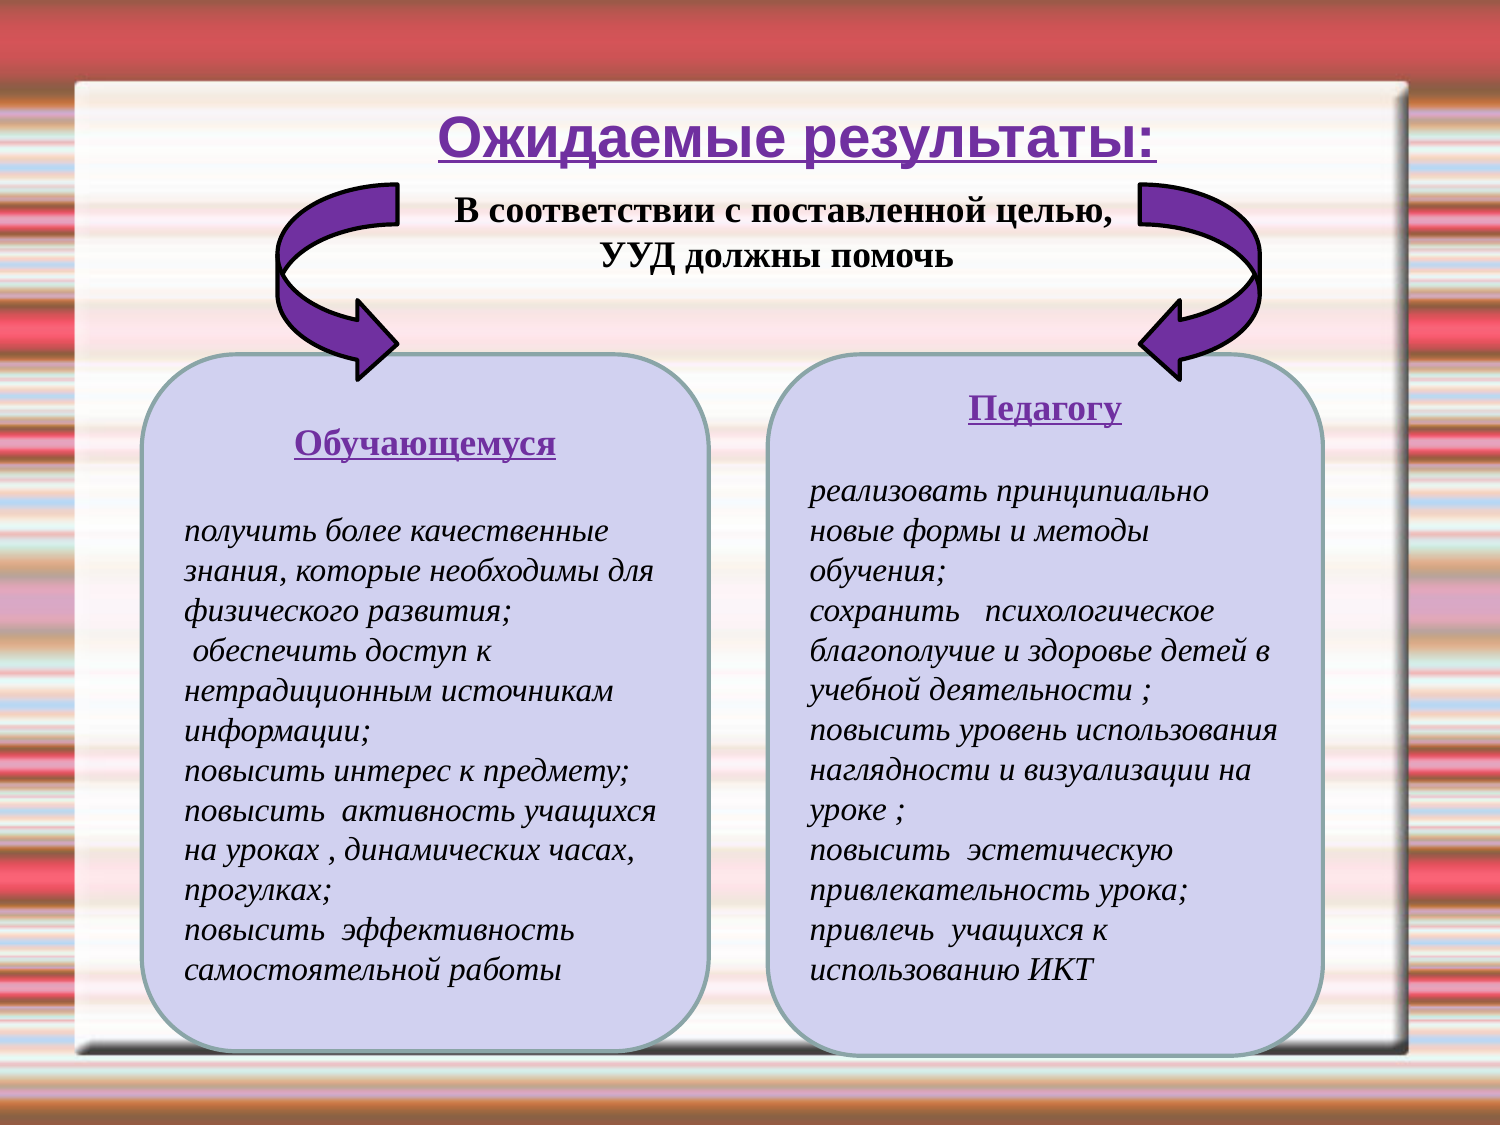

Ожидаемые результаты:
В соответствии с поставленной целью, УУД должны помочь
Обучающемуся
получить более качественные знания, которые необходимы для физического развития;
 обеспечить доступ к нетрадиционным источникам информации;
повысить интерес к предмету;
повысить активность учащихся на уроках , динамических часах, прогулках;
повысить эффективность самостоятельной работы
Педагогу
реализовать принципиально новые формы и методы обучения;
сохранить психологическое благополучие и здоровье детей в учебной деятельности ;
повысить уровень использования наглядности и визуализации на уроке ;
повысить эстетическую привлекательность урока;
привлечь учащихся к использованию ИКТ